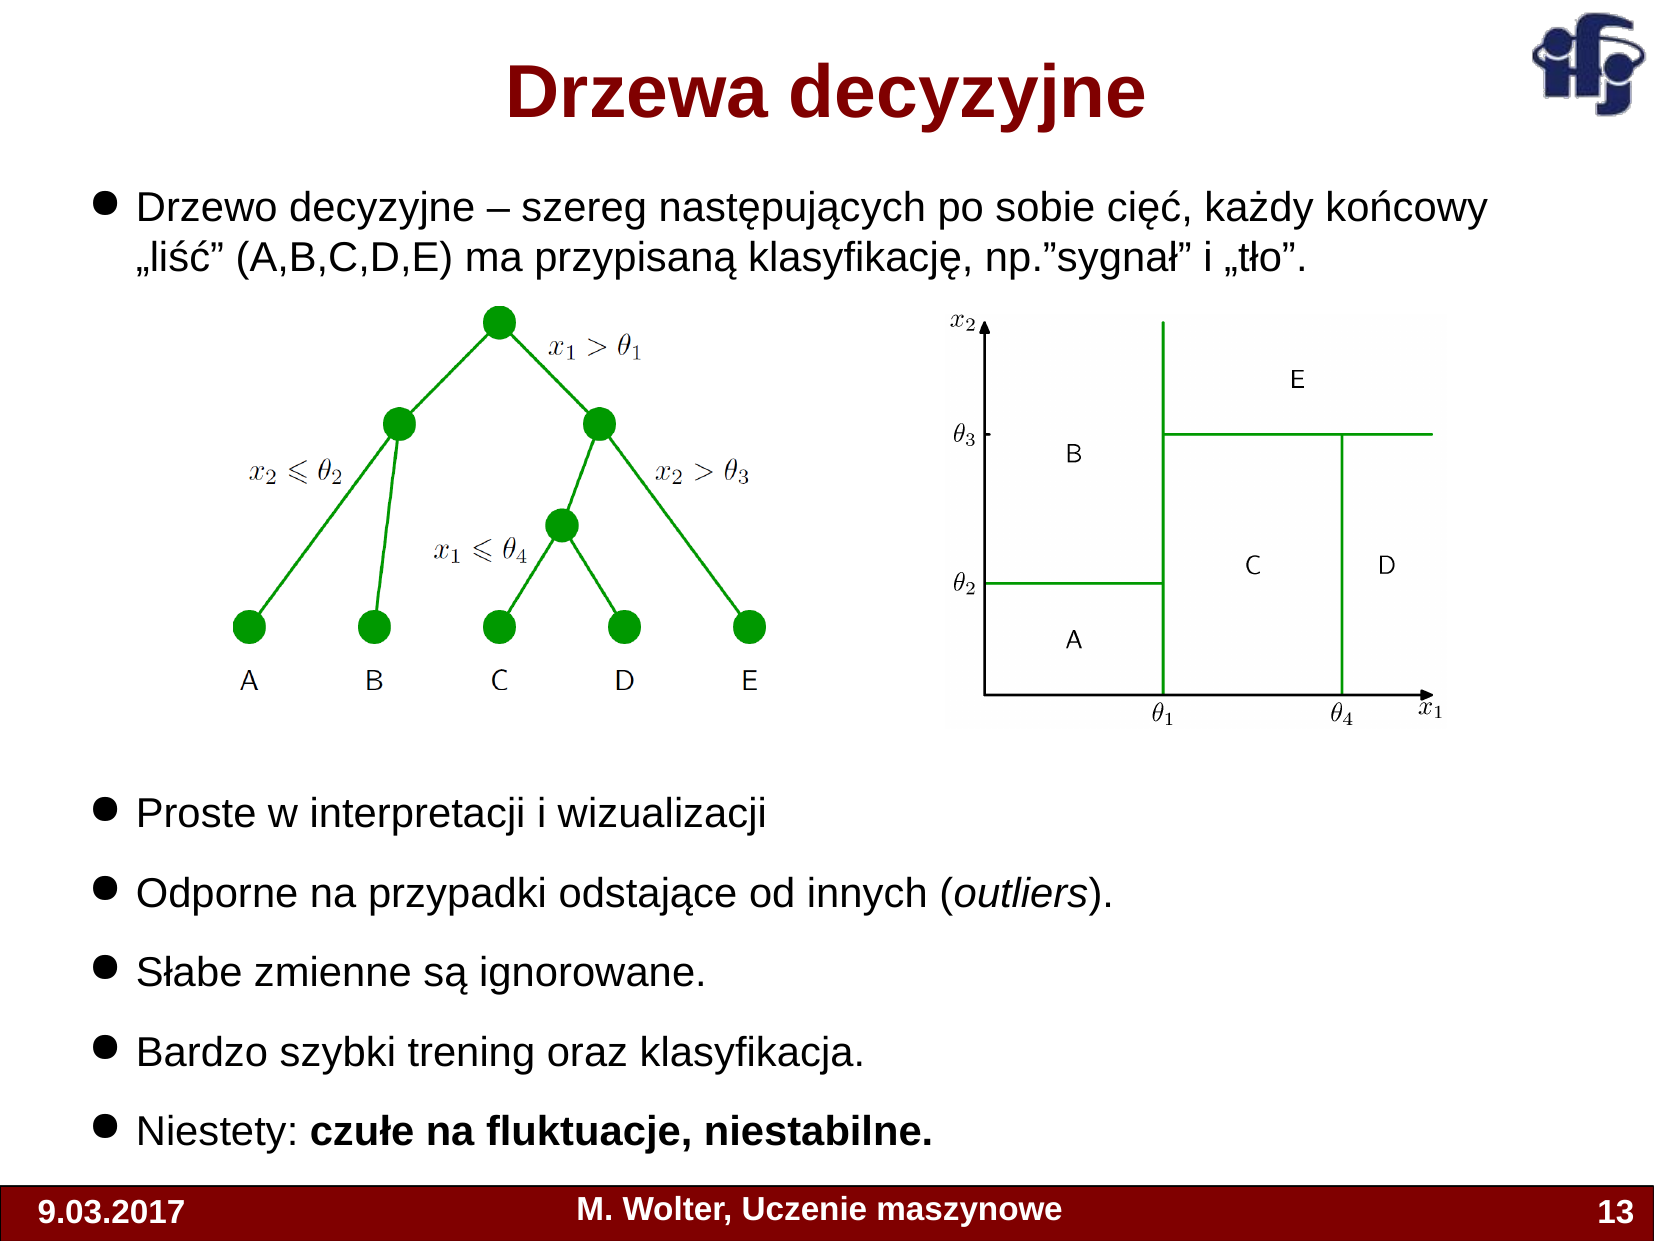

# Drzewa decyzyjne
Drzewo decyzyjne – szereg następujących po sobie cięć, każdy końcowy „liść” (A,B,C,D,E) ma przypisaną klasyfikację, np.”sygnał” i „tło”.
Proste w interpretacji i wizualizacji
Odporne na przypadki odstające od innych (outliers).
Słabe zmienne są ignorowane.
Bardzo szybki trening oraz klasyfikacja.
Niestety: czułe na fluktuacje, niestabilne.
9.03.2017
Machine Learning, M. Wolter